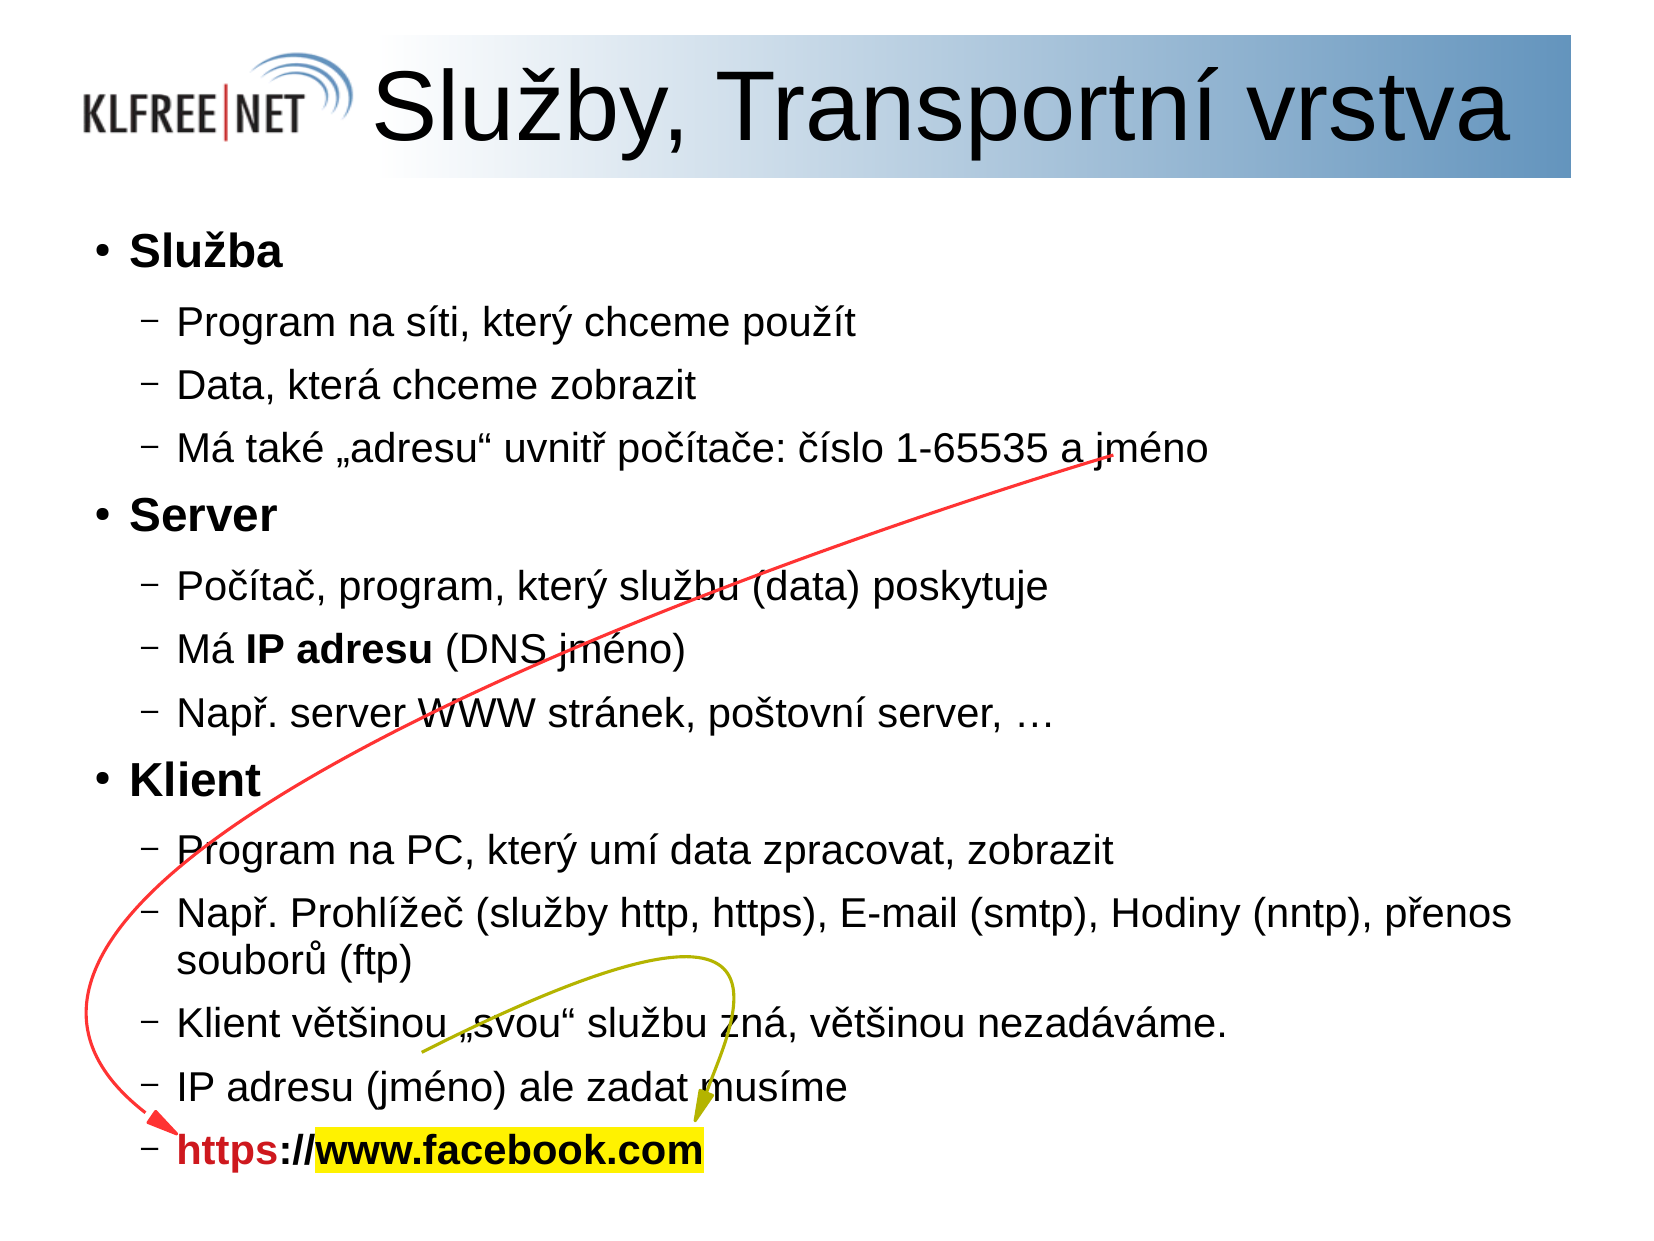

# Služby, Transportní vrstva
Služba
Program na síti, který chceme použít
Data, která chceme zobrazit
Má také „adresu“ uvnitř počítače: číslo 1-65535 a jméno
Server
Počítač, program, který službu (data) poskytuje
Má IP adresu (DNS jméno)
Např. server WWW stránek, poštovní server, …
Klient
Program na PC, který umí data zpracovat, zobrazit
Např. Prohlížeč (služby http, https), E-mail (smtp), Hodiny (nntp), přenos souborů (ftp)
Klient většinou „svou“ službu zná, většinou nezadáváme.
IP adresu (jméno) ale zadat musíme
https://www.facebook.com